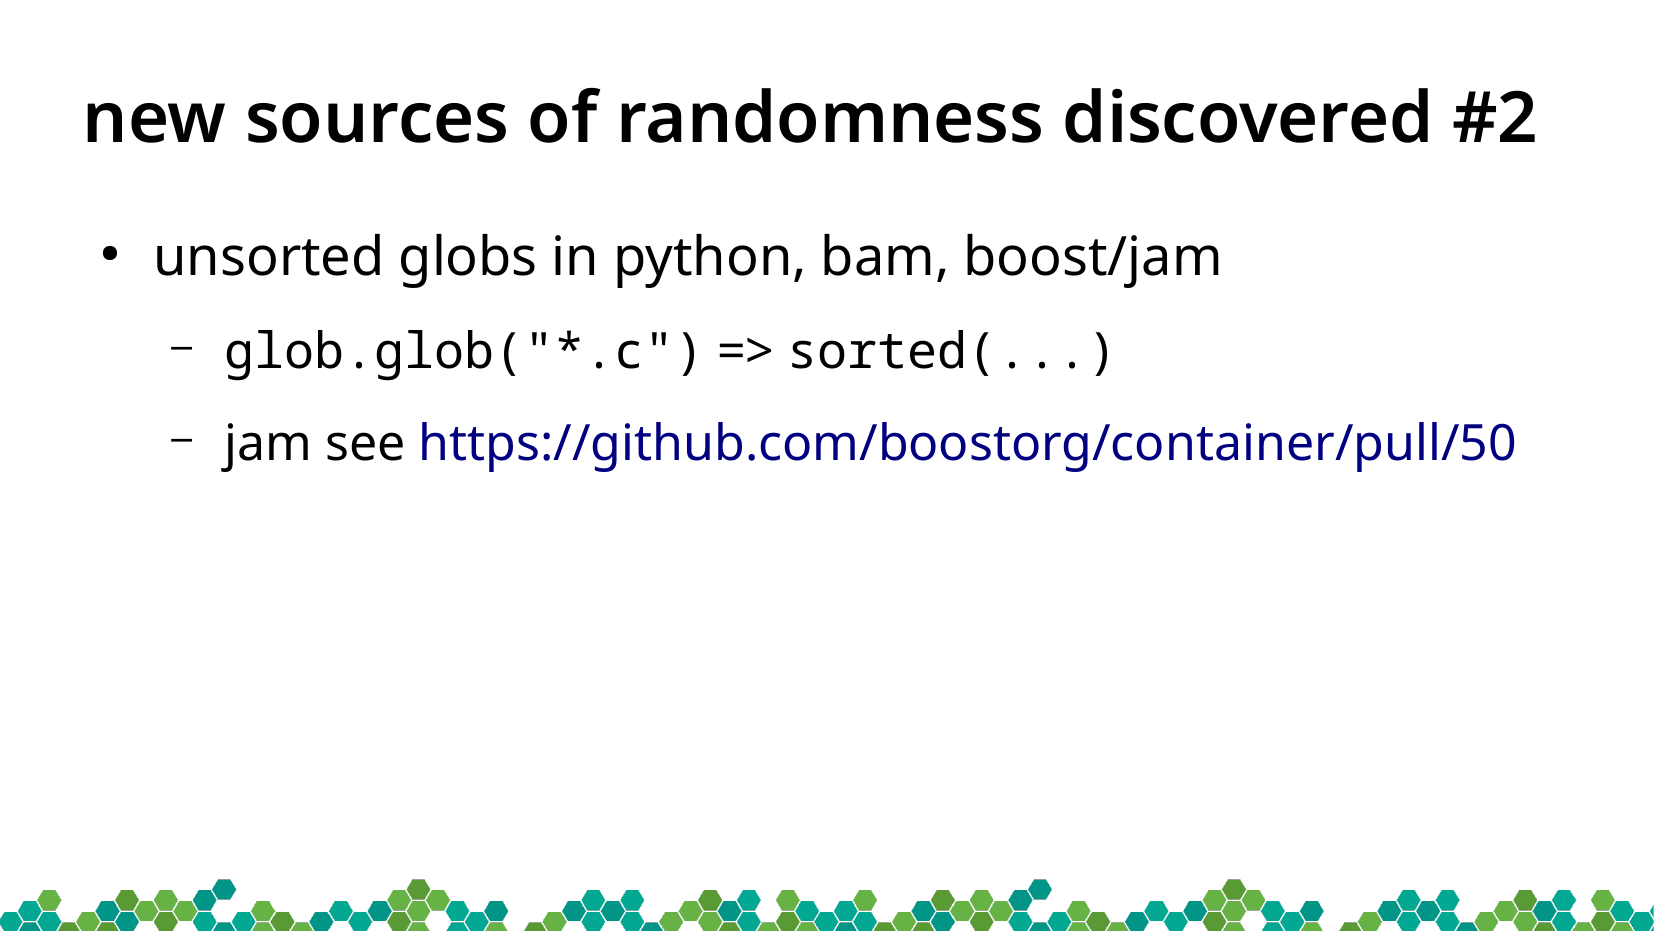

# new sources of randomness discovered #2
unsorted globs in python, bam, boost/jam
glob.glob("*.c") => sorted(...)
jam see https://github.com/boostorg/container/pull/50